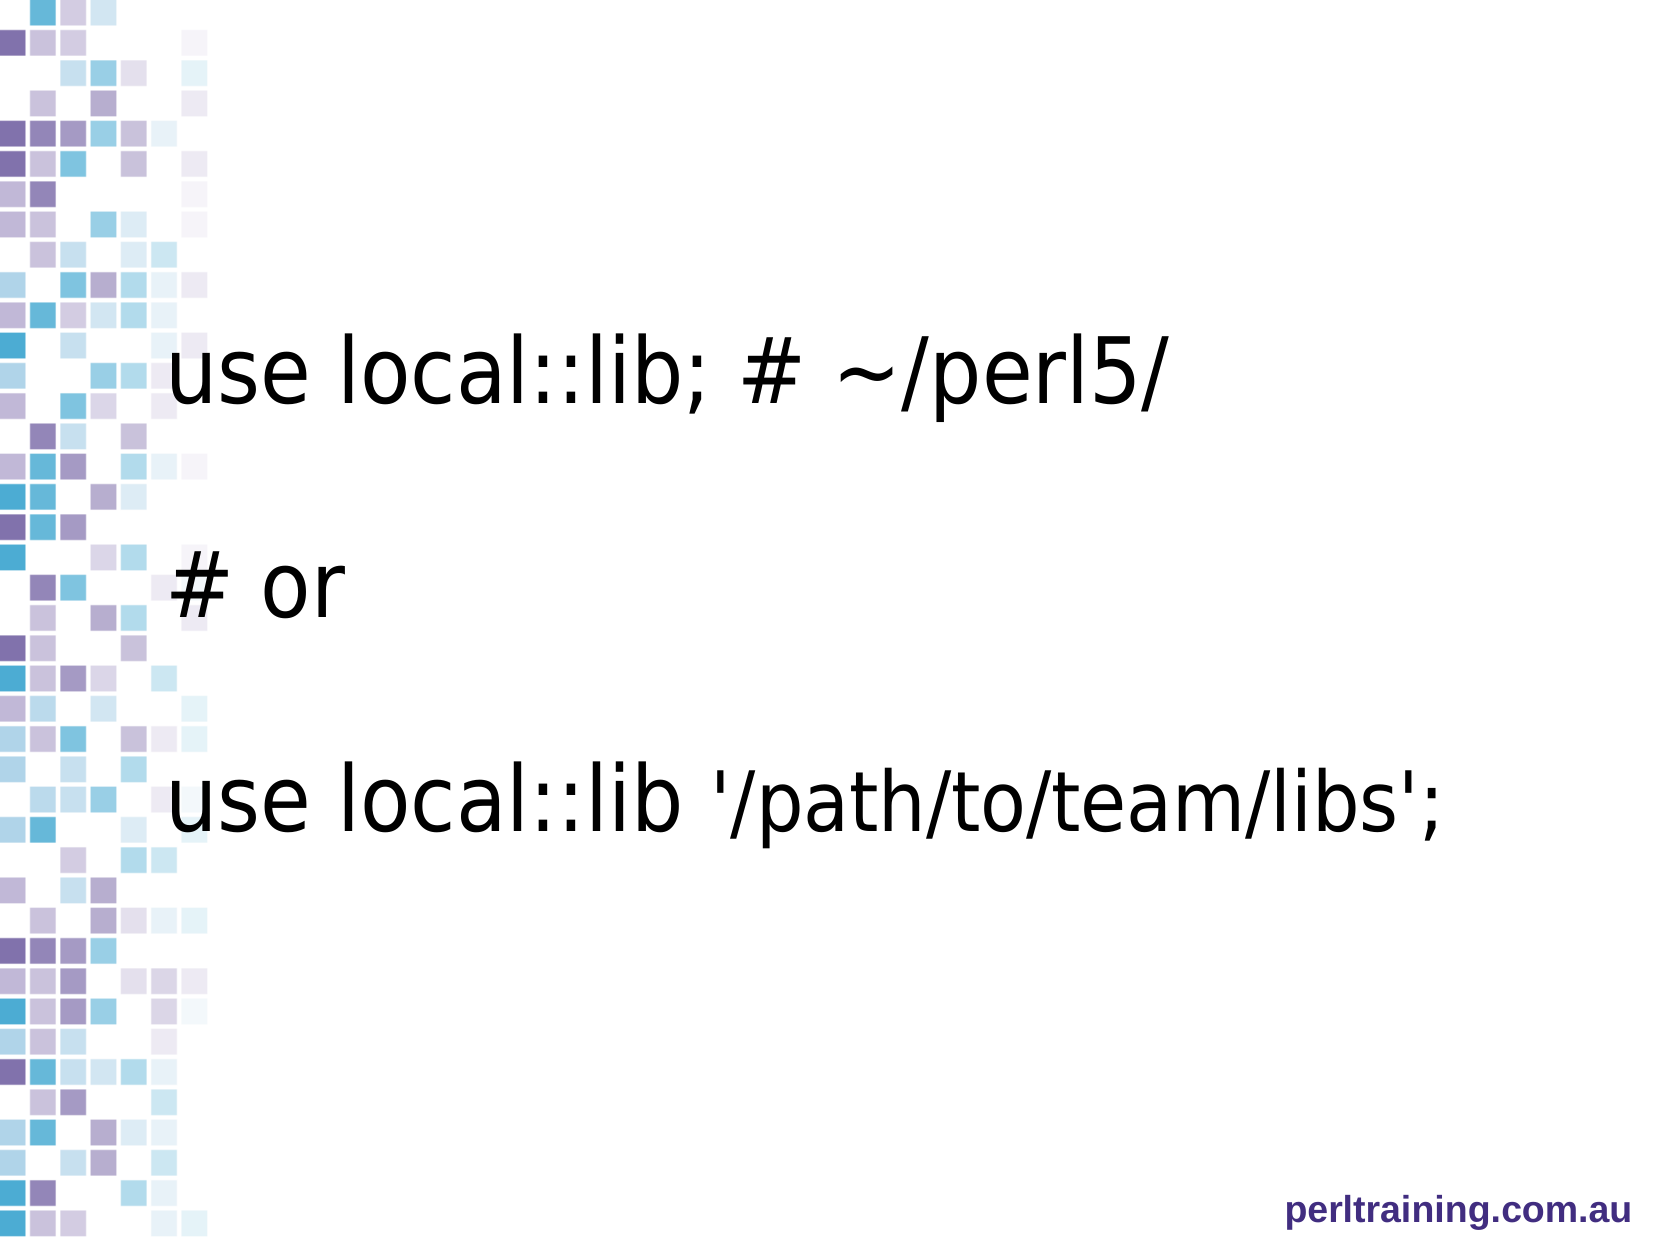

# use local::lib; # ~/perl5/ # or use local::lib '/path/to/team/libs';